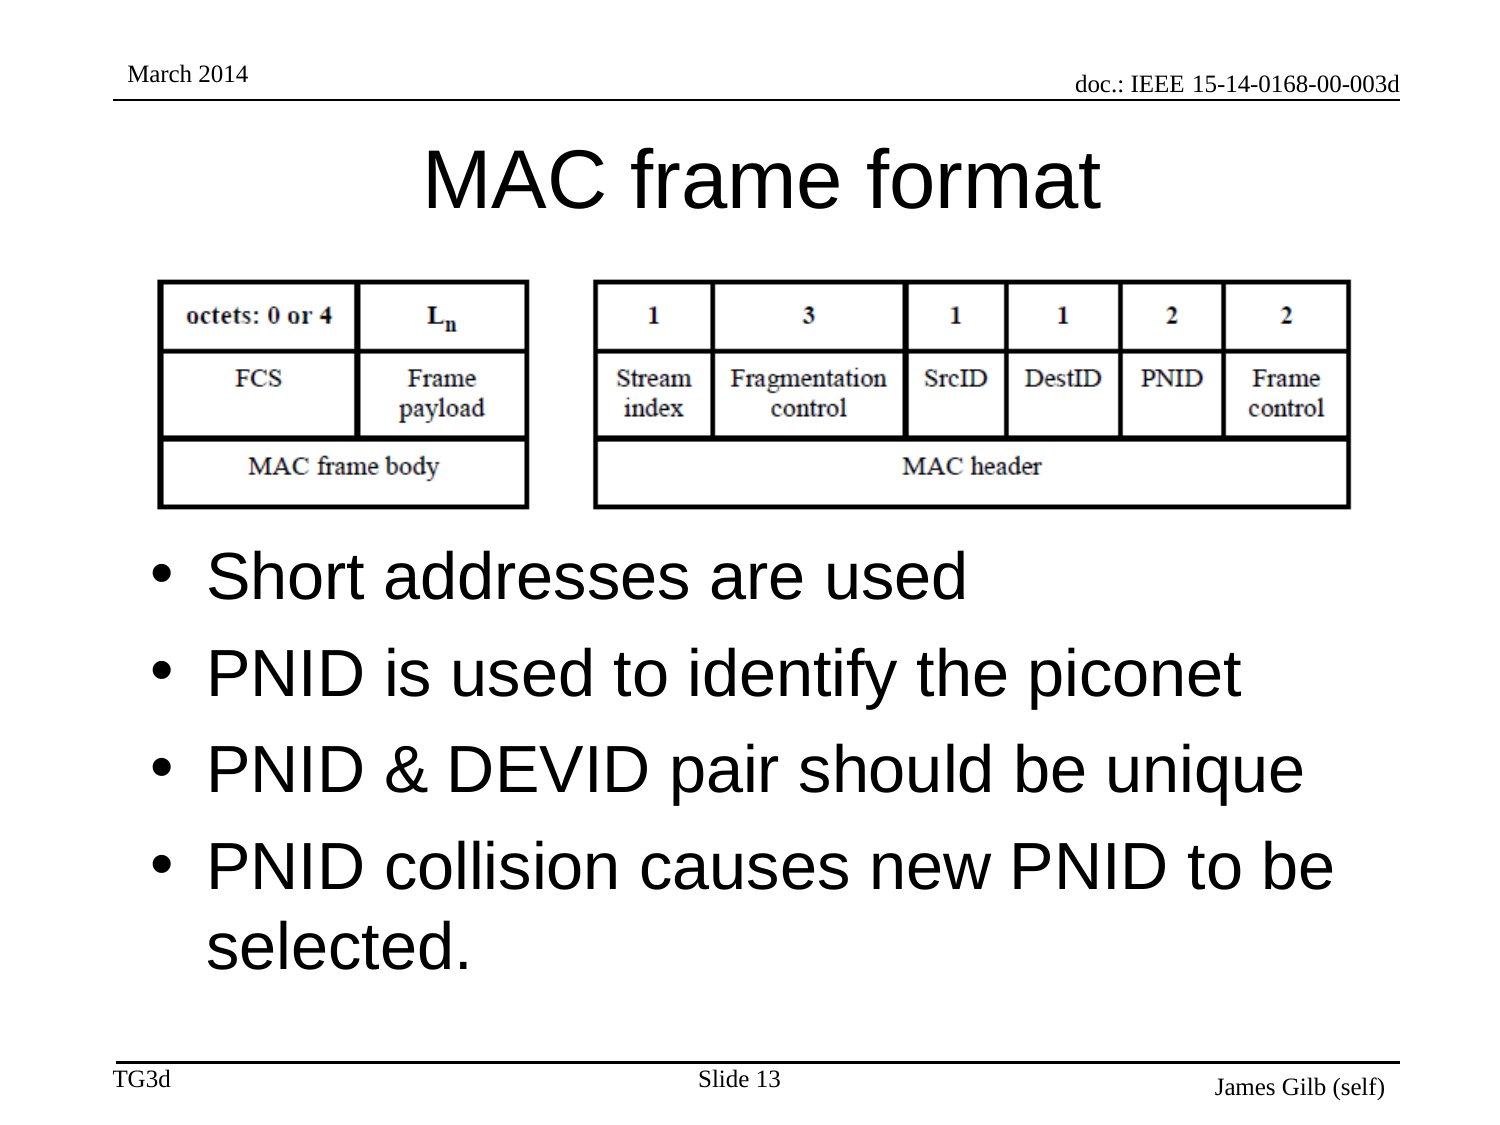

# MAC frame format
Short addresses are used
PNID is used to identify the piconet
PNID & DEVID pair should be unique
PNID collision causes new PNID to be selected.
13